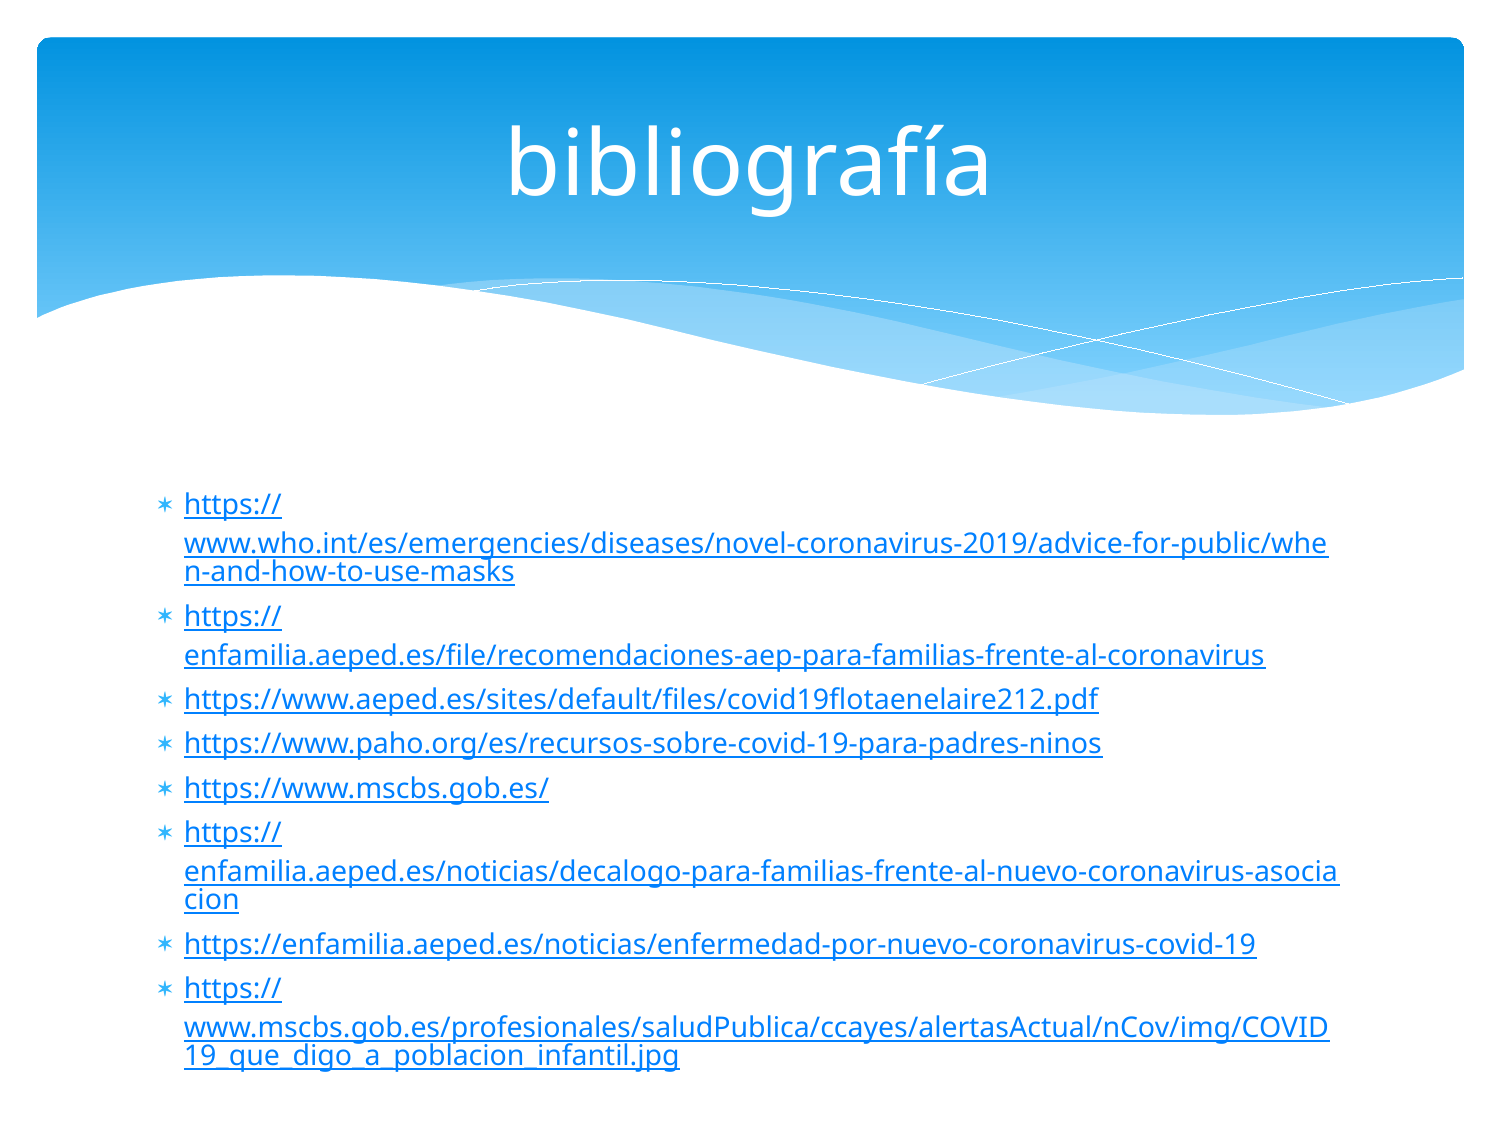

bibliografía
# https://www.who.int/es/emergencies/diseases/novel-coronavirus-2019/advice-for-public/when-and-how-to-use-masks
https://enfamilia.aeped.es/file/recomendaciones-aep-para-familias-frente-al-coronavirus
https://www.aeped.es/sites/default/files/covid19flotaenelaire212.pdf
https://www.paho.org/es/recursos-sobre-covid-19-para-padres-ninos
https://www.mscbs.gob.es/
https://enfamilia.aeped.es/noticias/decalogo-para-familias-frente-al-nuevo-coronavirus-asociacion
https://enfamilia.aeped.es/noticias/enfermedad-por-nuevo-coronavirus-covid-19
https://www.mscbs.gob.es/profesionales/saludPublica/ccayes/alertasActual/nCov/img/COVID19_que_digo_a_poblacion_infantil.jpg